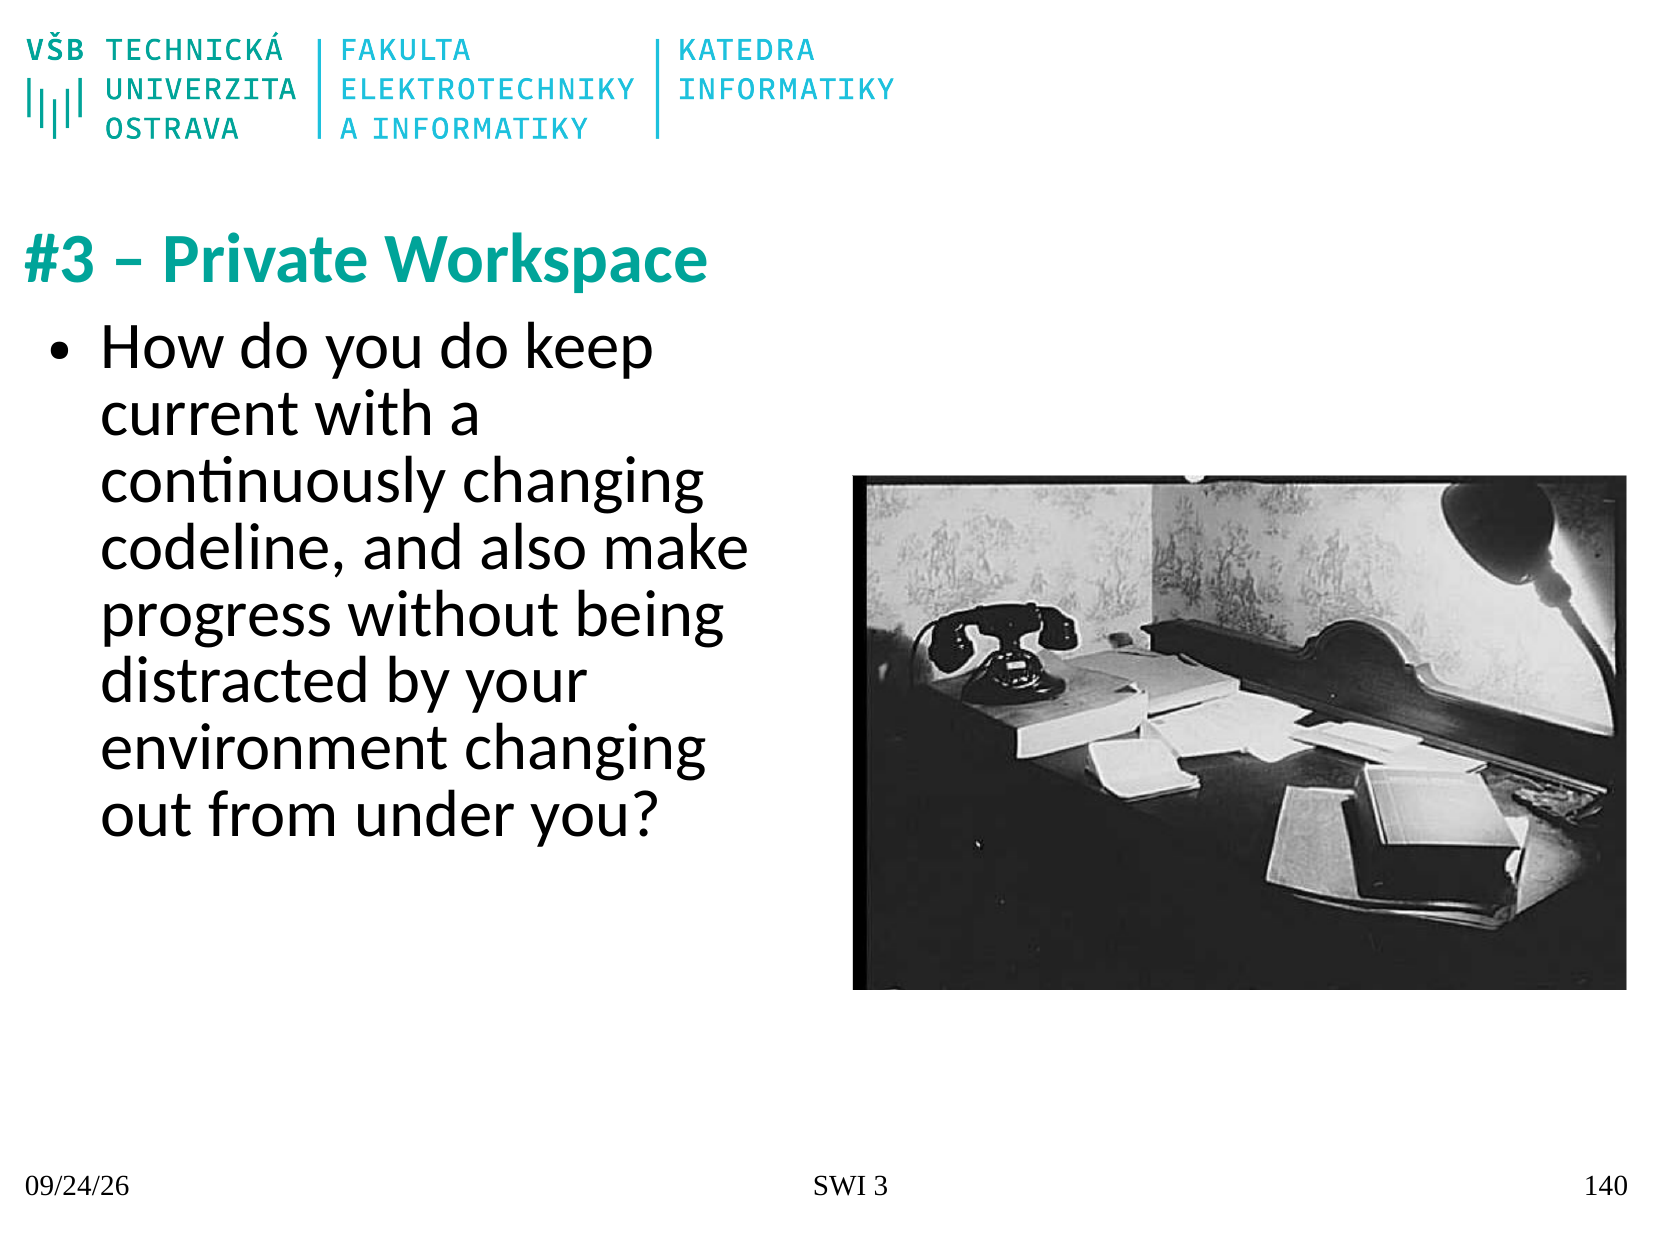

# #3 – Private Workspace
How do you do keep current with a continuously changing codeline, and also make progress without being distracted by your environment changing out from under you?
SWI 3
140